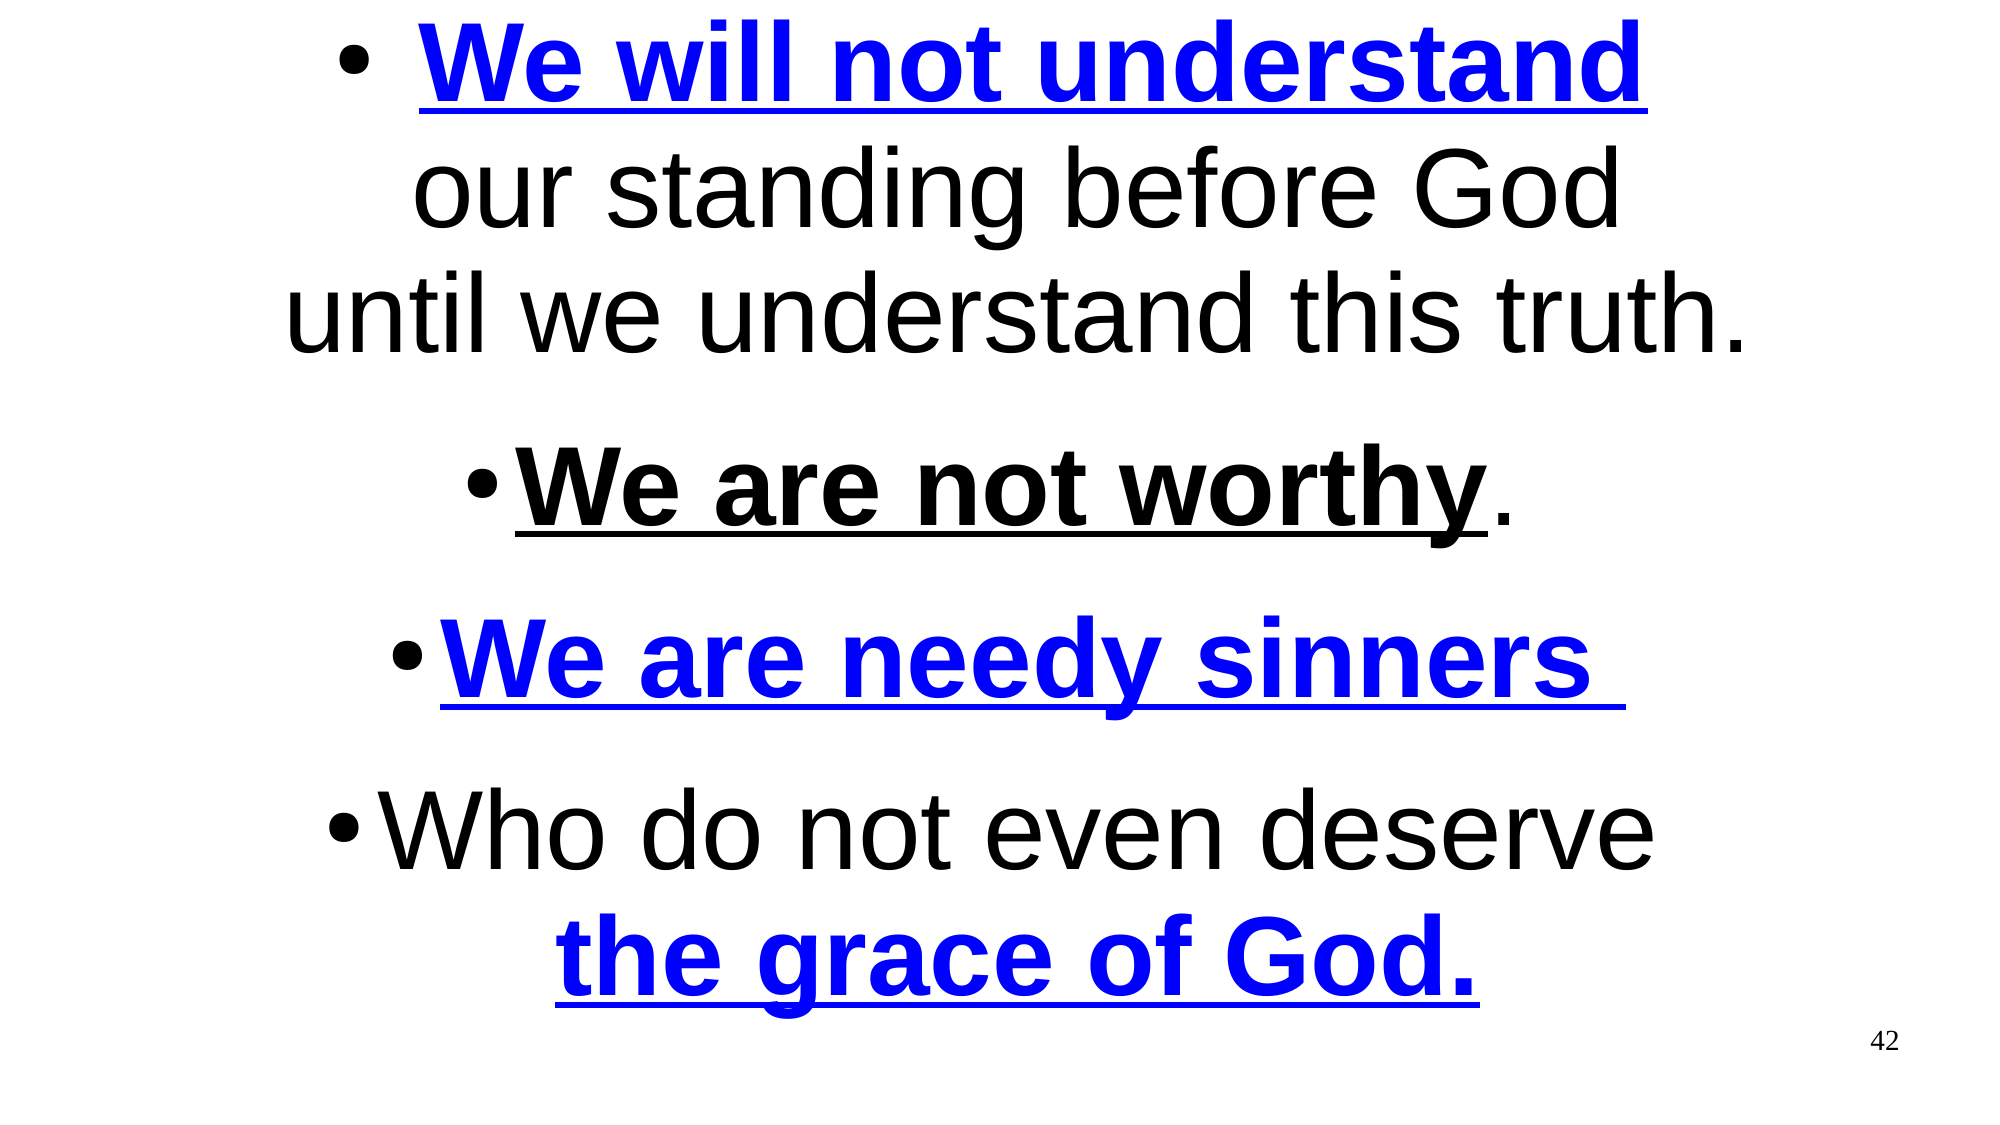

# We will not understand our standing before God until we understand this truth.
We are not worthy.
We are needy sinners
Who do not even deserve
the grace of God.
42